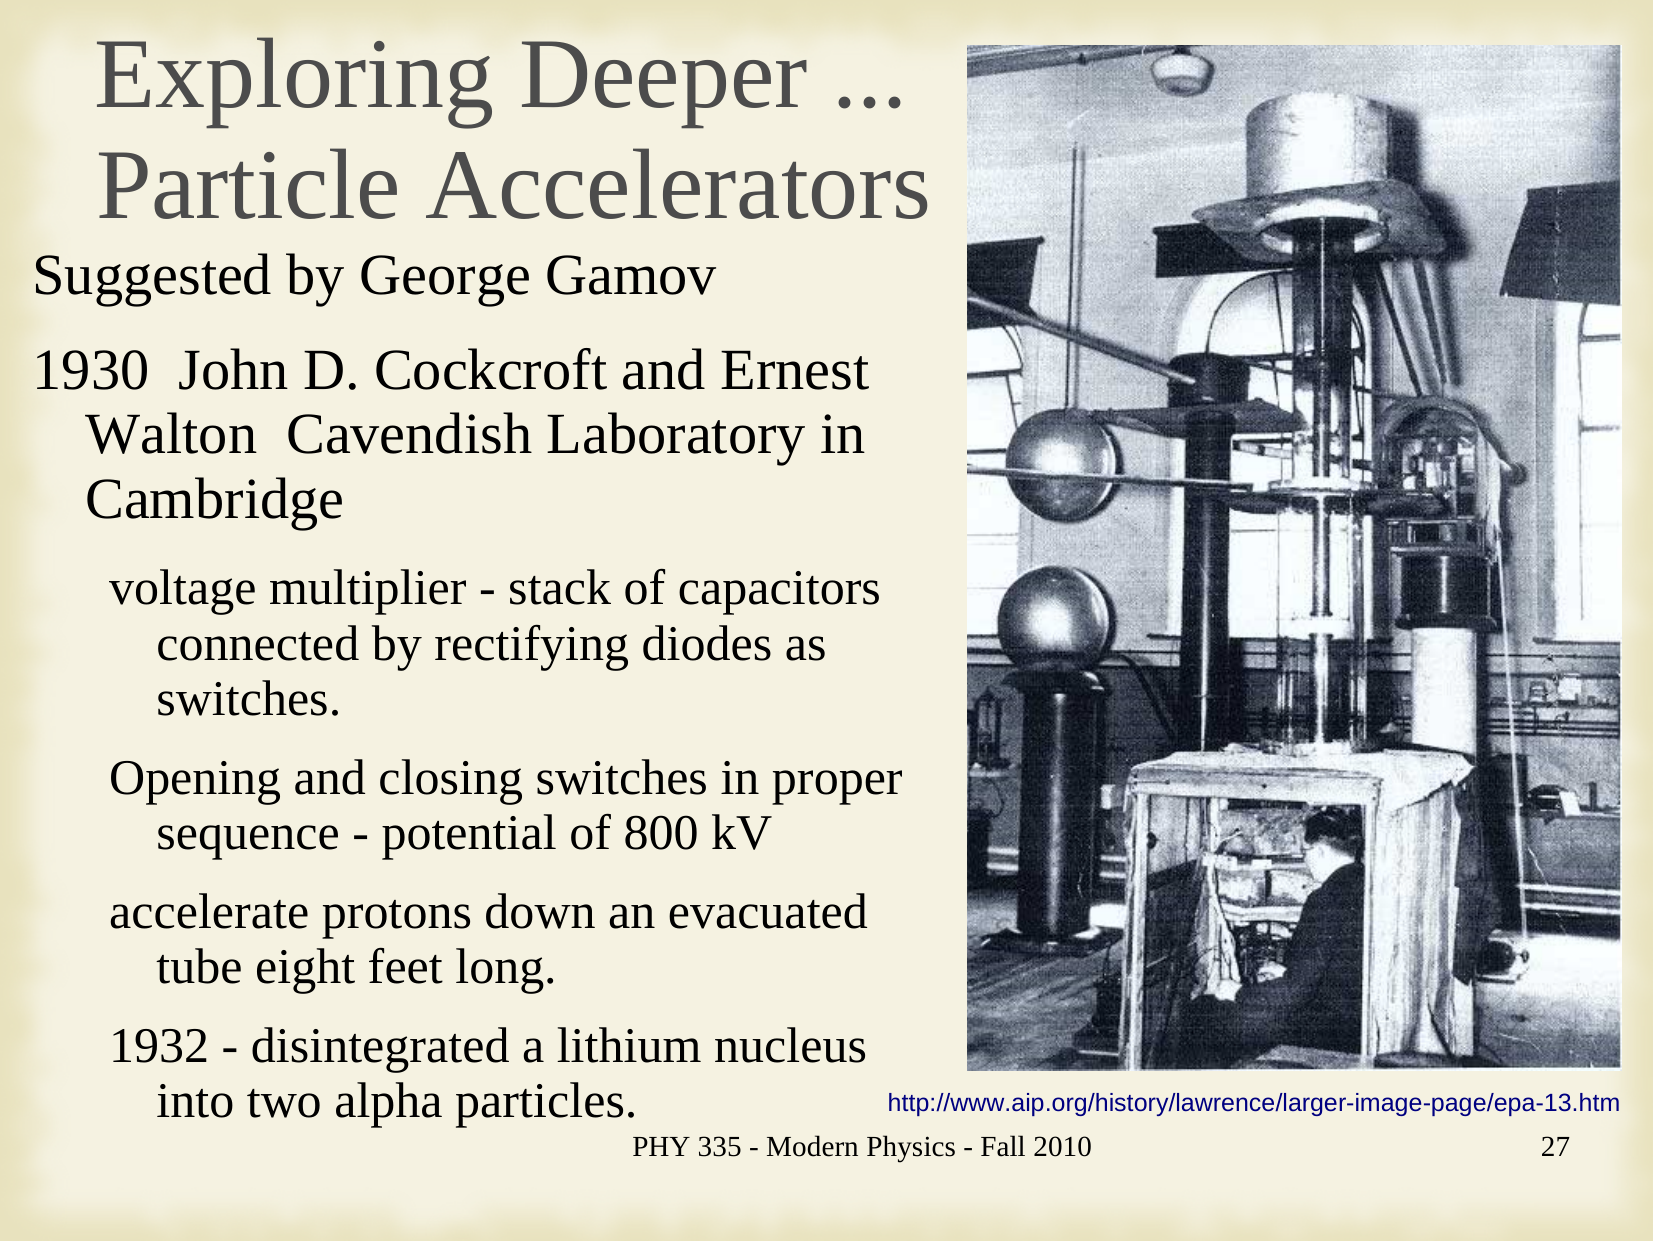

# Exploring Deeper ... Particle Accelerators
Suggested by George Gamov
1930 John D. Cockcroft and Ernest Walton Cavendish Laboratory in Cambridge
voltage multiplier - stack of capacitors connected by rectifying diodes as switches.
Opening and closing switches in proper sequence - potential of 800 kV
accelerate protons down an evacuated tube eight feet long.
1932 - disintegrated a lithium nucleus into two alpha particles.
http://www.aip.org/history/lawrence/larger-image-page/epa-13.htm
PHY 335 - Modern Physics - Fall 2010
27